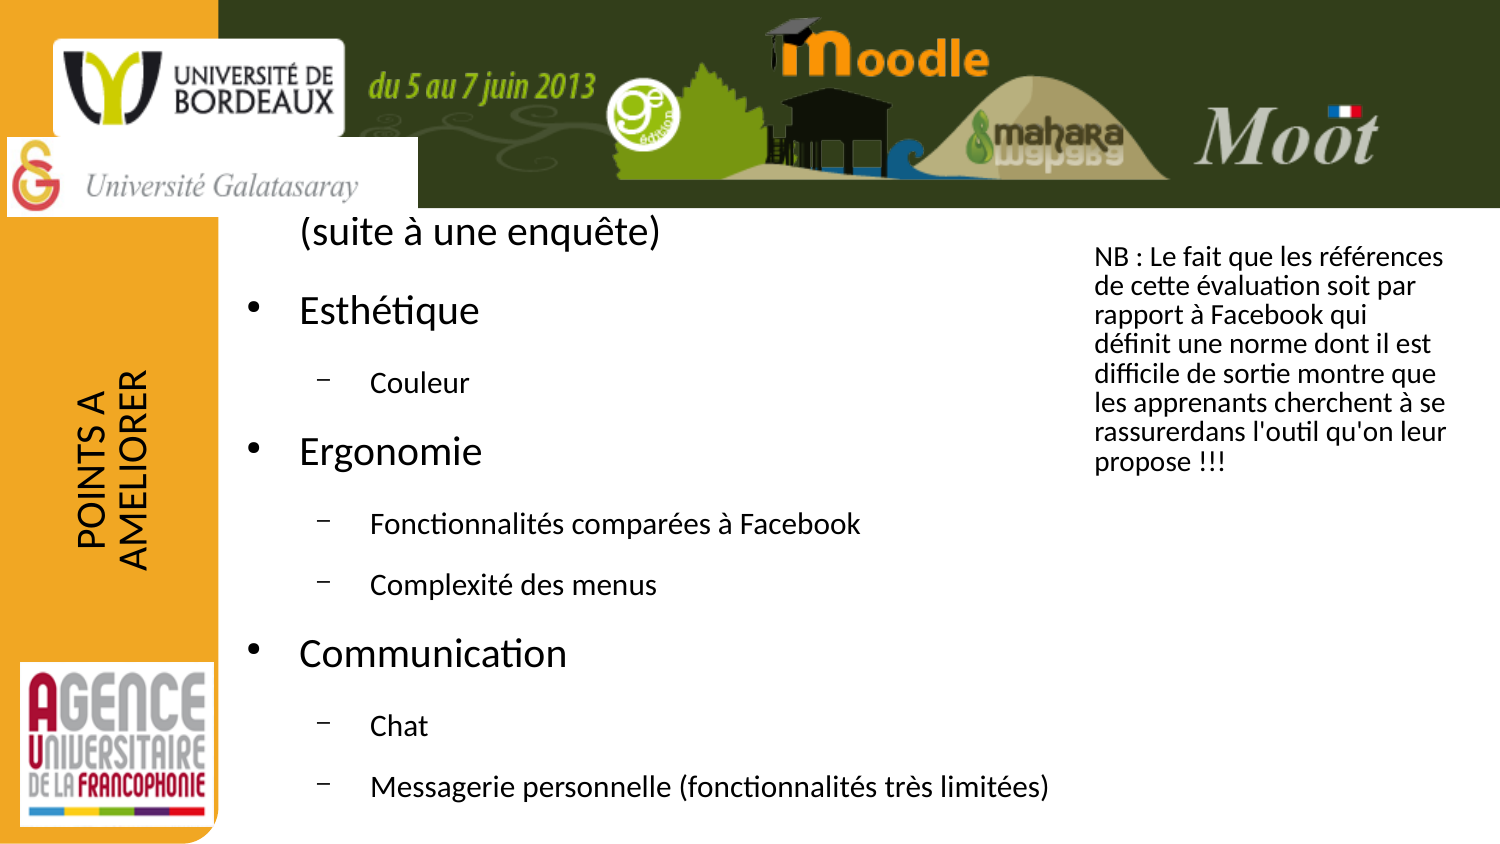

# (suite à une enquête)
Esthétique
Couleur
Ergonomie
Fonctionnalités comparées à Facebook
Complexité des menus
Communication
Chat
Messagerie personnelle (fonctionnalités très limitées)
NB : Le fait que les références de cette évaluation soit par rapport à Facebook qui définit une norme dont il est difficile de sortie montre que les apprenants cherchent à se rassurerdans l'outil qu'on leur propose !!!
POINTS A
AMELIORER